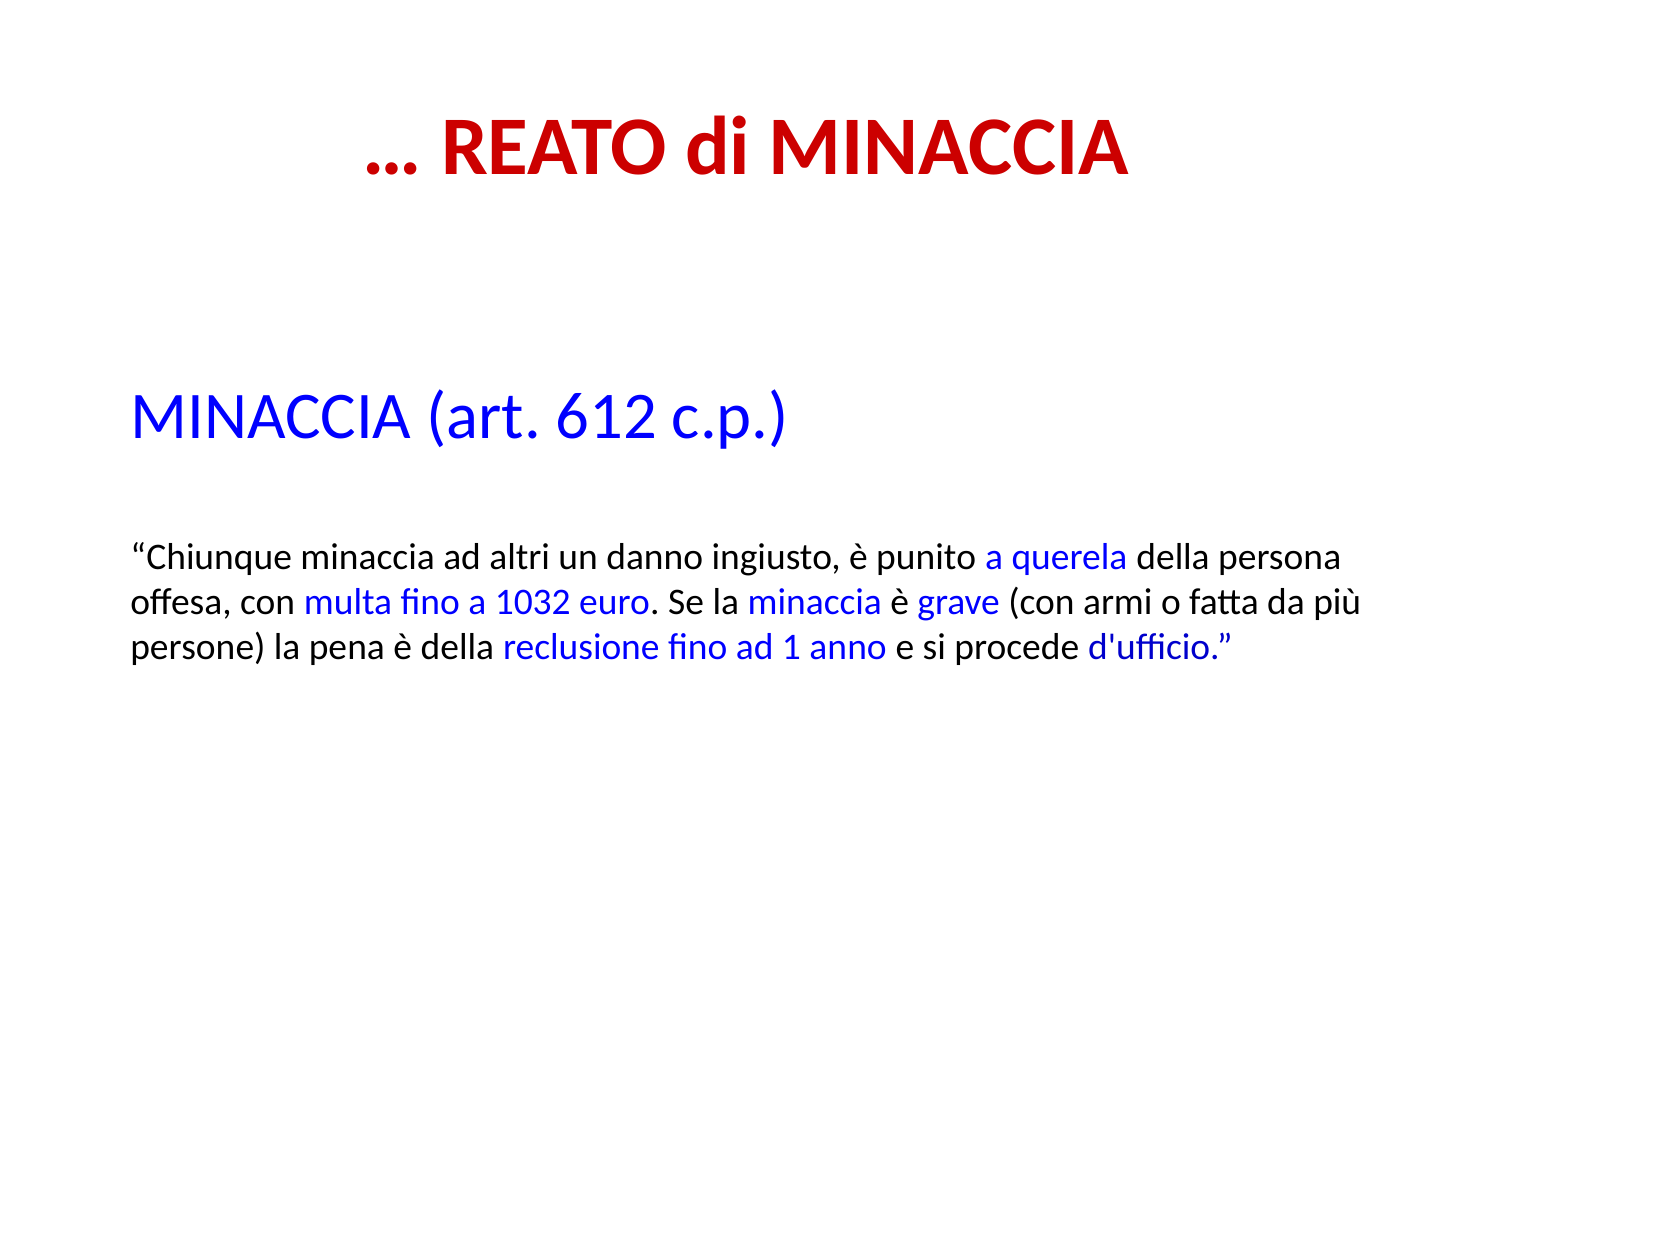

… REATO di MINACCIA
MINACCIA (art. 612 c.p.)
“Chiunque minaccia ad altri un danno ingiusto, è punito a querela della persona offesa, con multa fino a 1032 euro. Se la minaccia è grave (con armi o fatta da più persone) la pena è della reclusione fino ad 1 anno e si procede d'ufficio.”